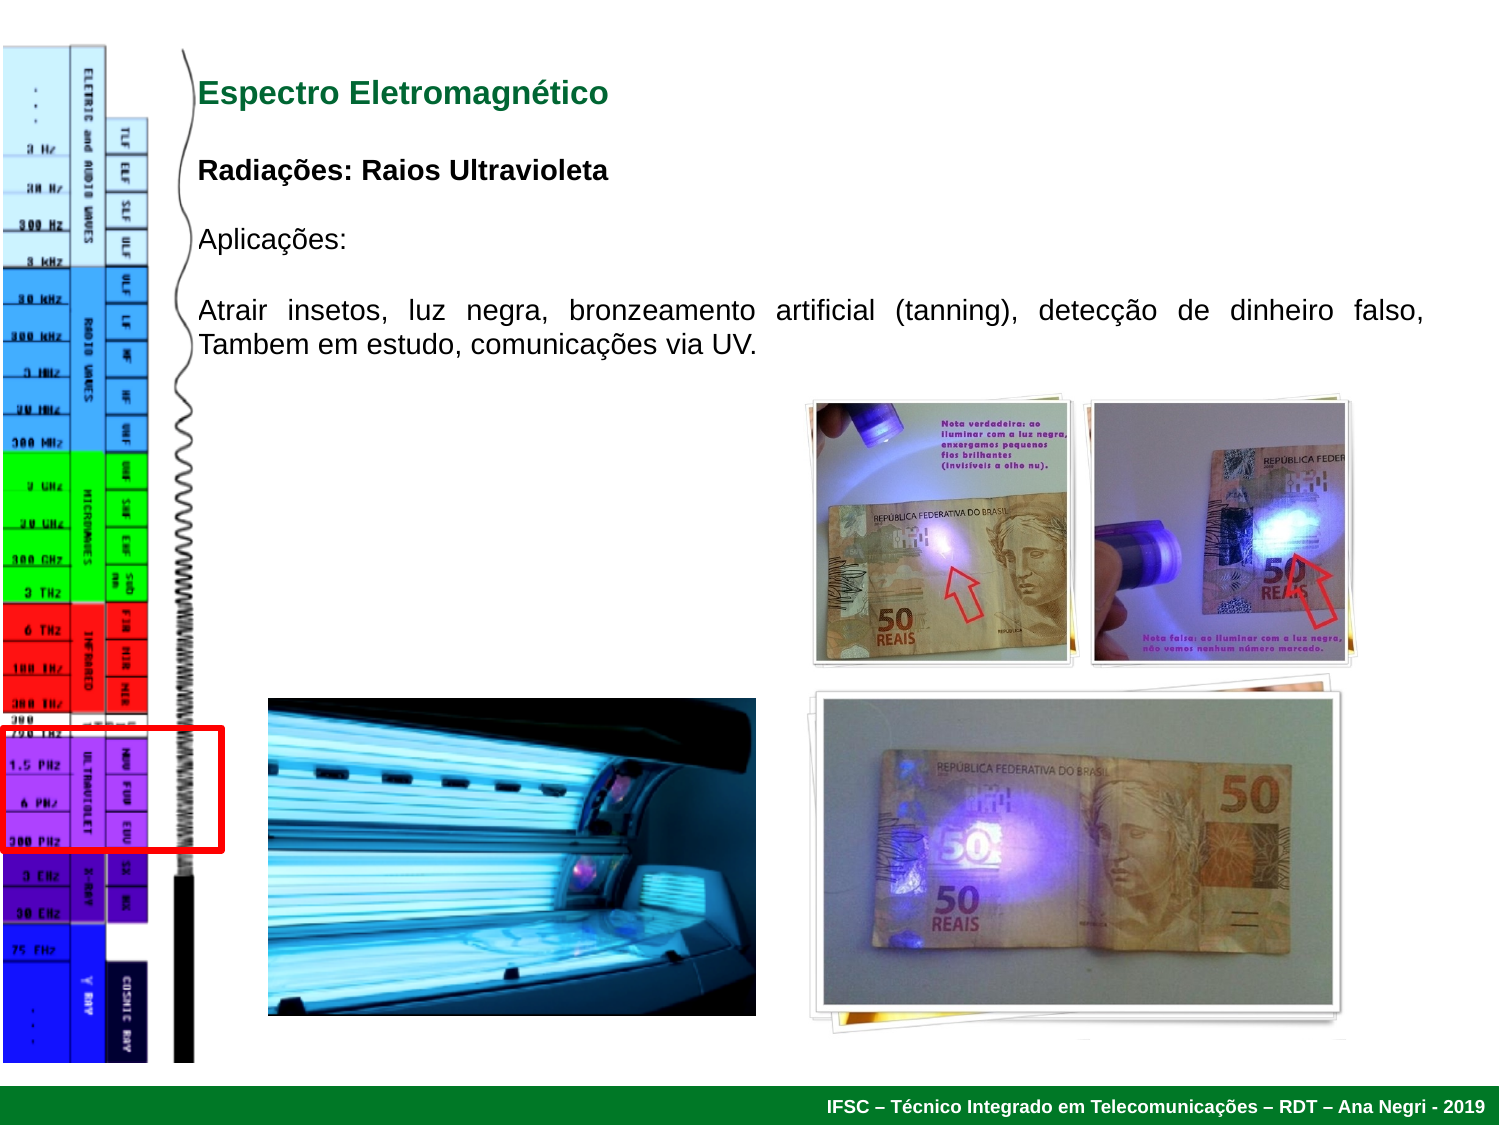

Espectro Eletromagnético
Radiações: Raios Ultravioleta
Aplicações:
Atrair insetos, luz negra, bronzeamento artificial (tanning), detecção de dinheiro falso, Tambem em estudo, comunicações via UV.
ção
IFSC – Técnico Integrado em Telecomunicações – RDT – Ana Negri - 2019